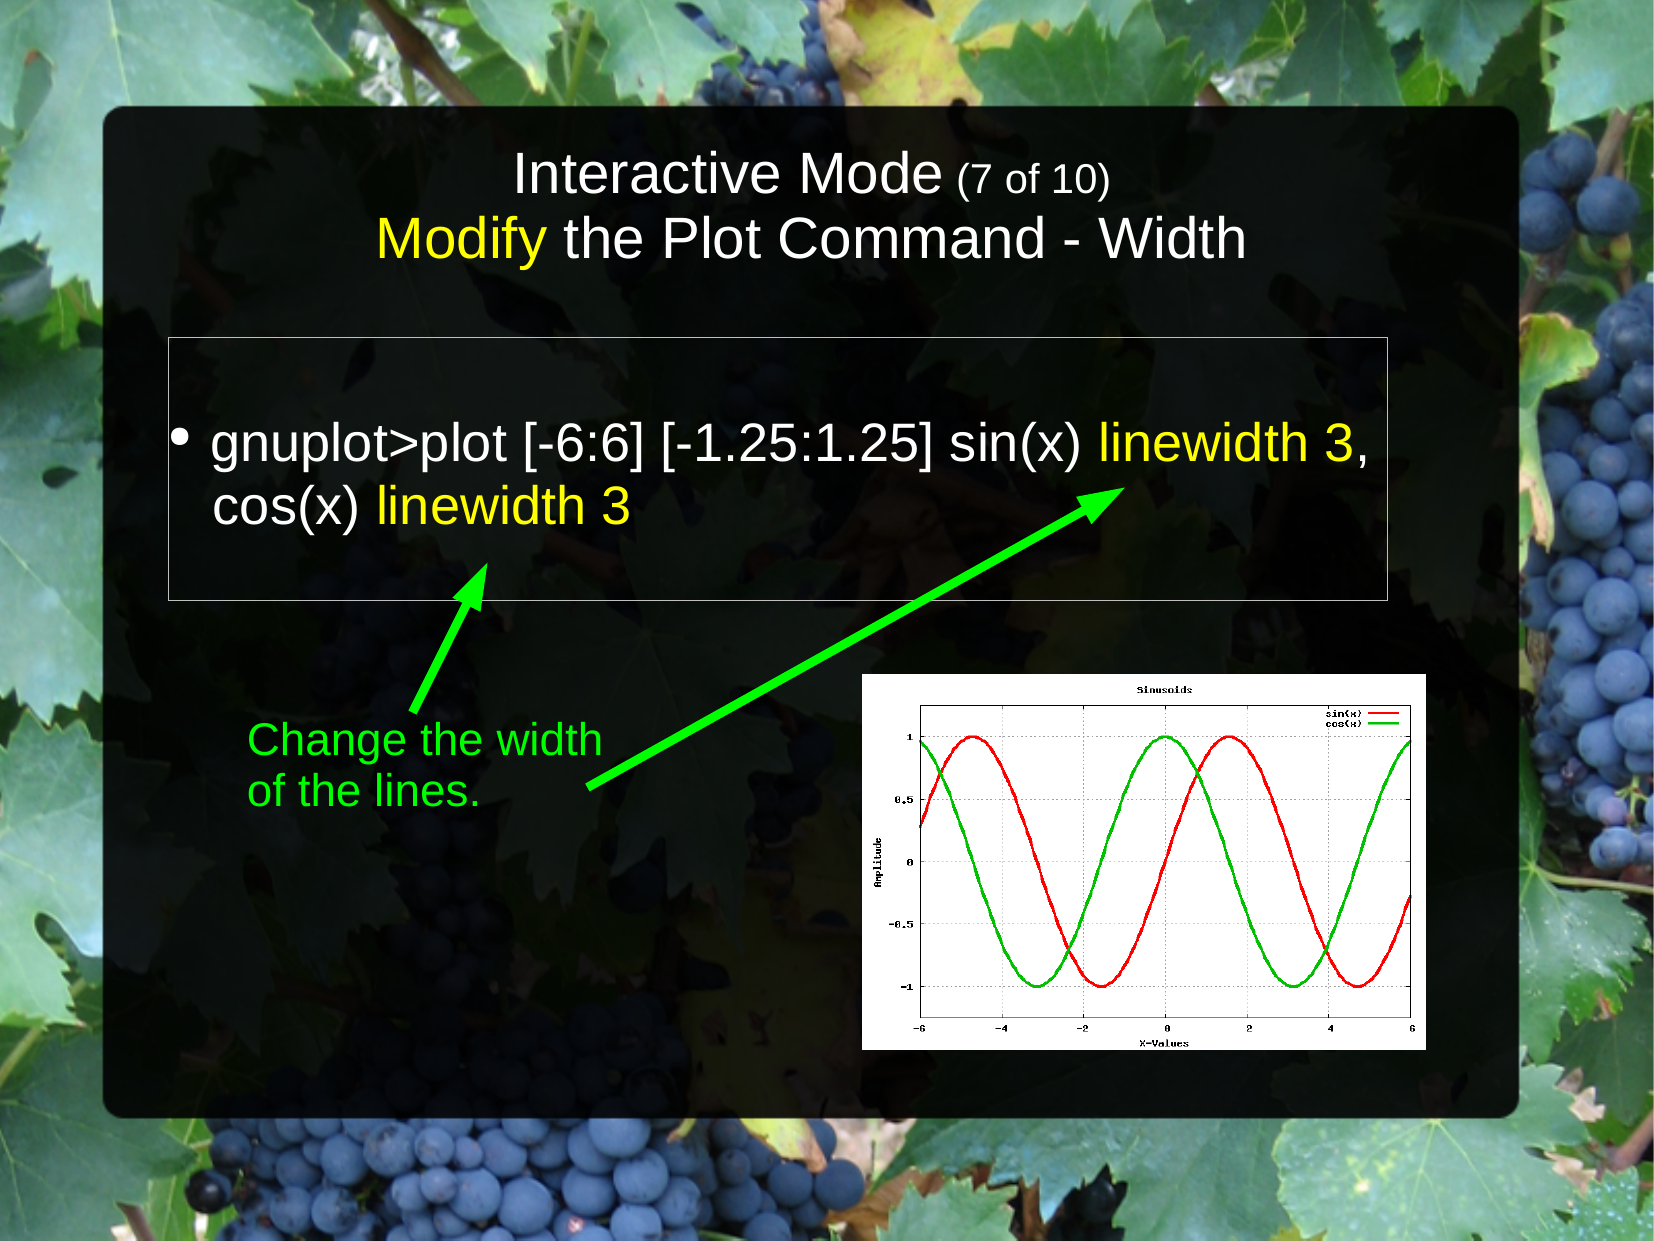

# Interactive Mode (7 of 10) Modify the Plot Command - Width
 gnuplot>plot [-6:6] [-1.25:1.25] sin(x) linewidth 3, cos(x) linewidth 3
Change the width of the lines.